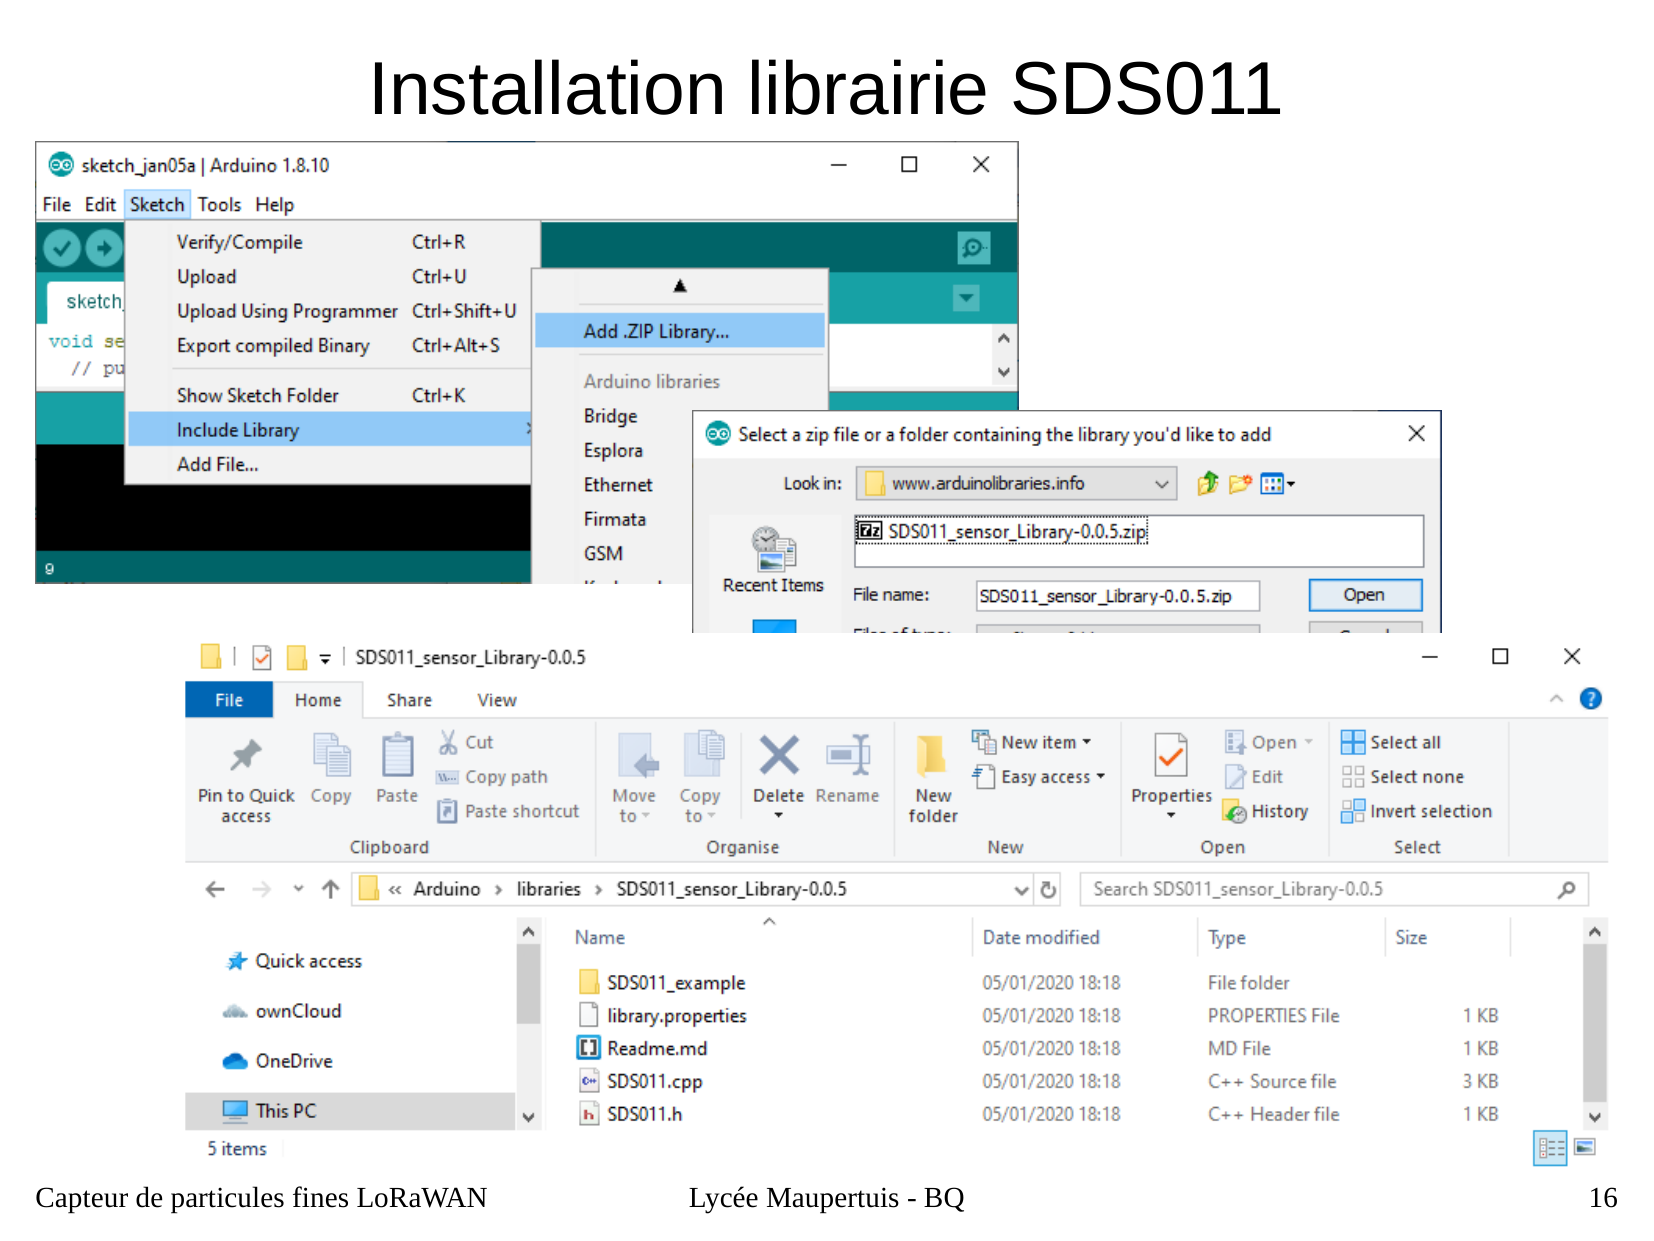

# Installation librairie SDS011
Capteur de particules fines LoRaWAN
Lycée Maupertuis - BQ
16